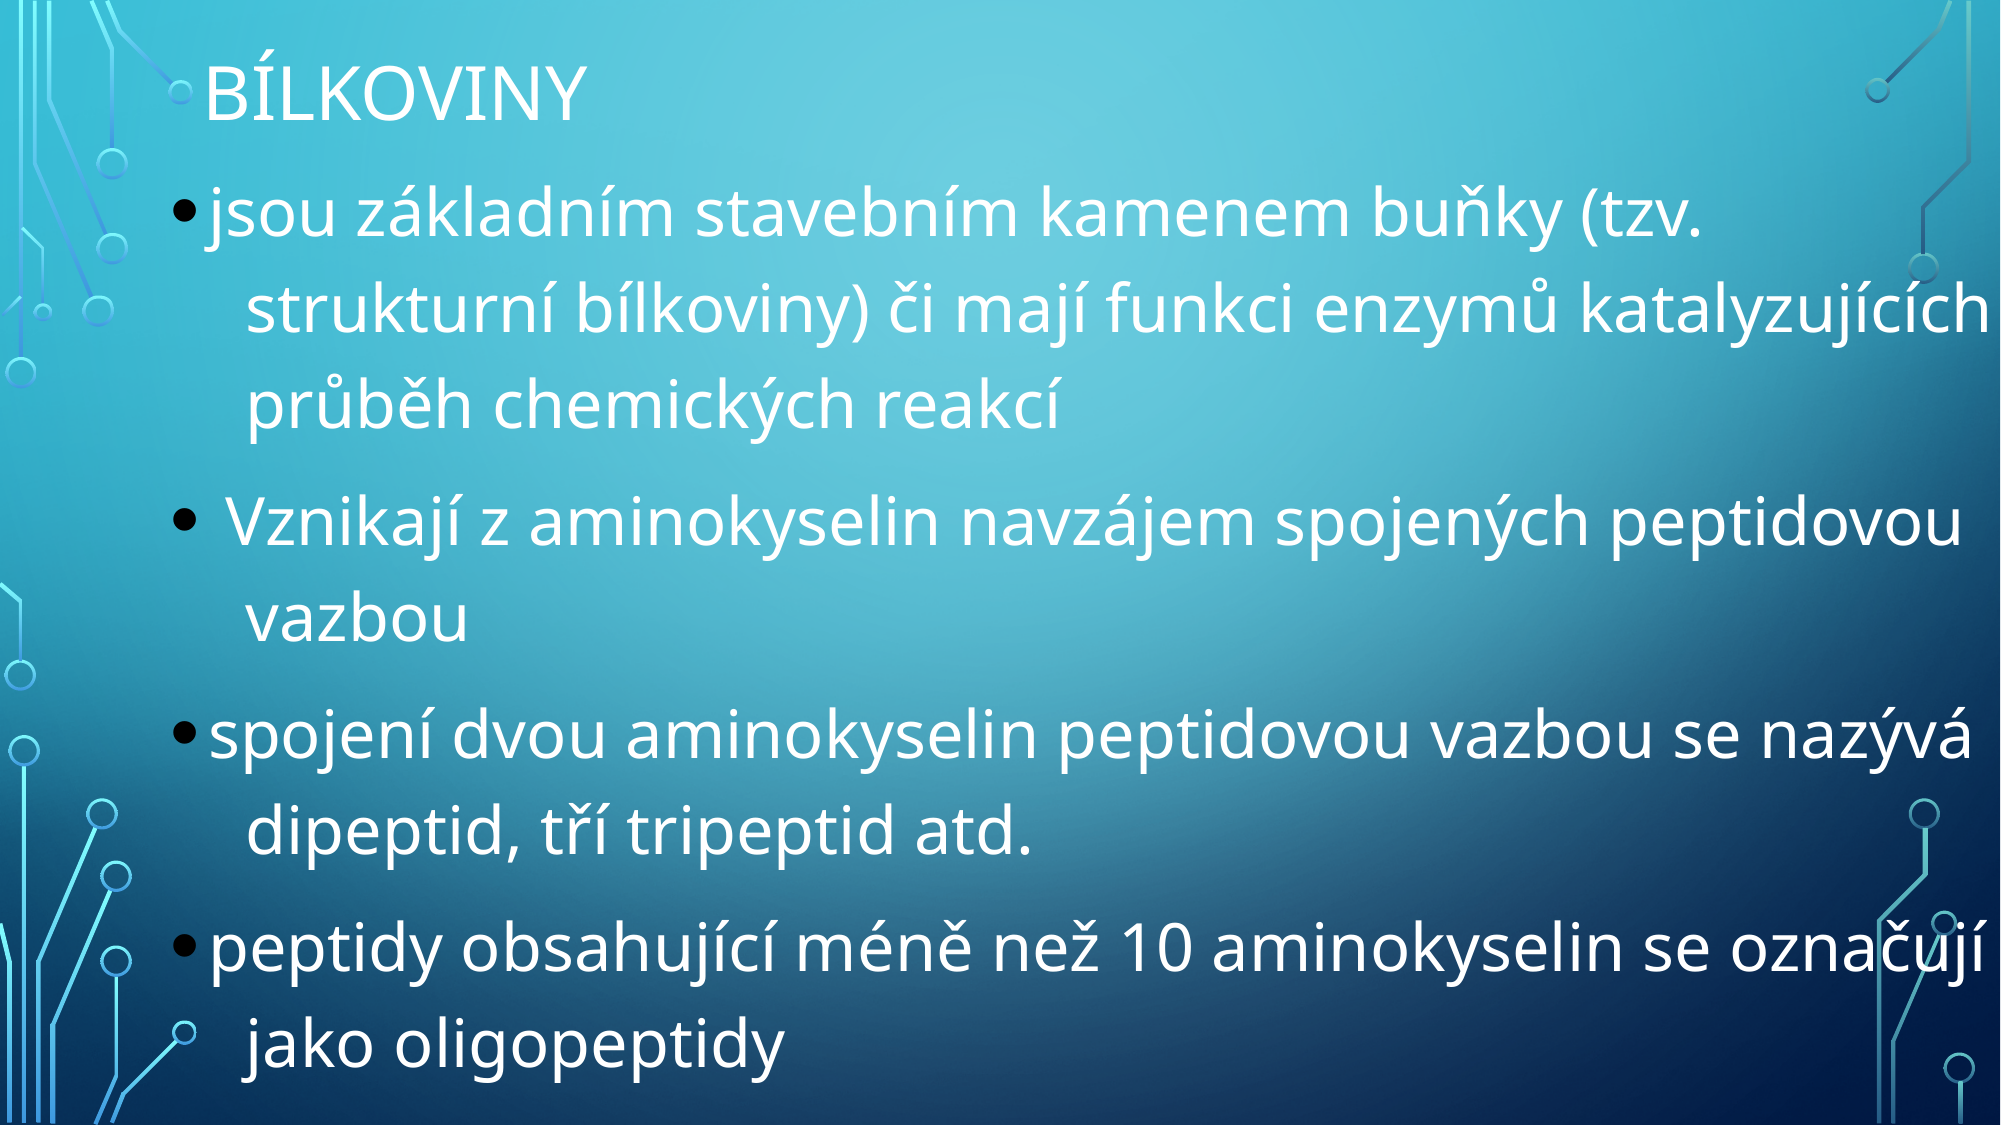

# Bílkoviny
jsou základním stavebním kamenem buňky (tzv. strukturní bílkoviny) či mají funkci enzymů katalyzujících průběh chemických reakcí
 Vznikají z aminokyselin navzájem spojených peptidovou vazbou
spojení dvou aminokyselin peptidovou vazbou se nazývá dipeptid, tří tripeptid atd.
peptidy obsahující méně než 10 aminokyselin se označují jako oligopeptidy